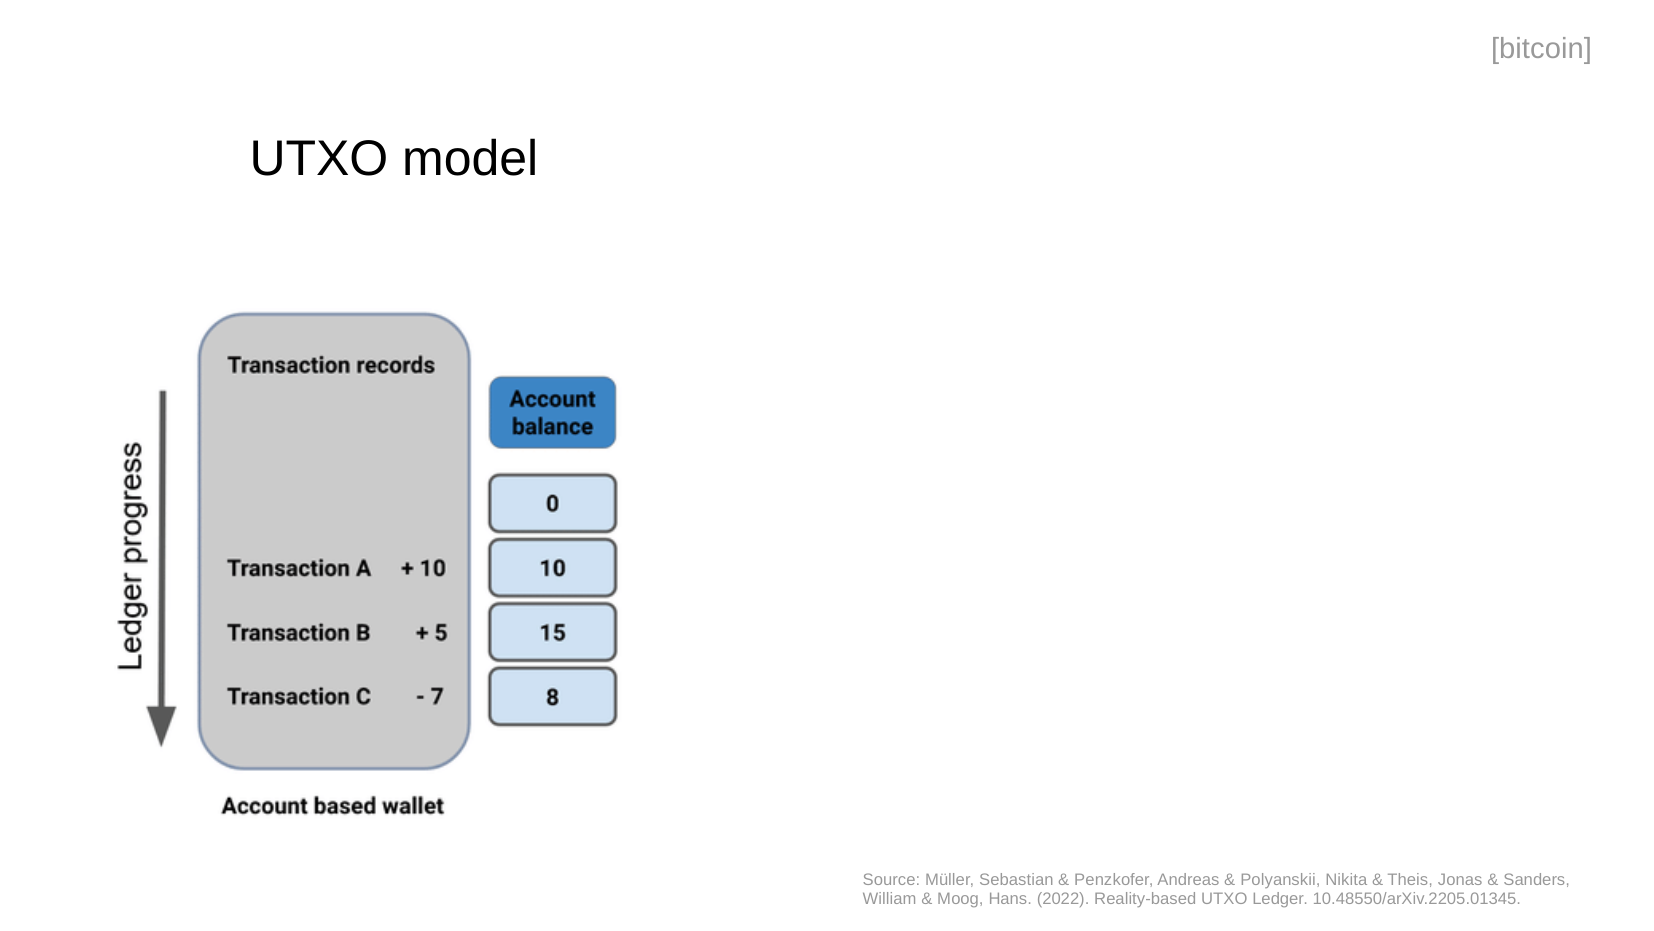

[bitcoin]
UTXO model
Source: Müller, Sebastian & Penzkofer, Andreas & Polyanskii, Nikita & Theis, Jonas & Sanders, William & Moog, Hans. (2022). Reality-based UTXO Ledger. 10.48550/arXiv.2205.01345.